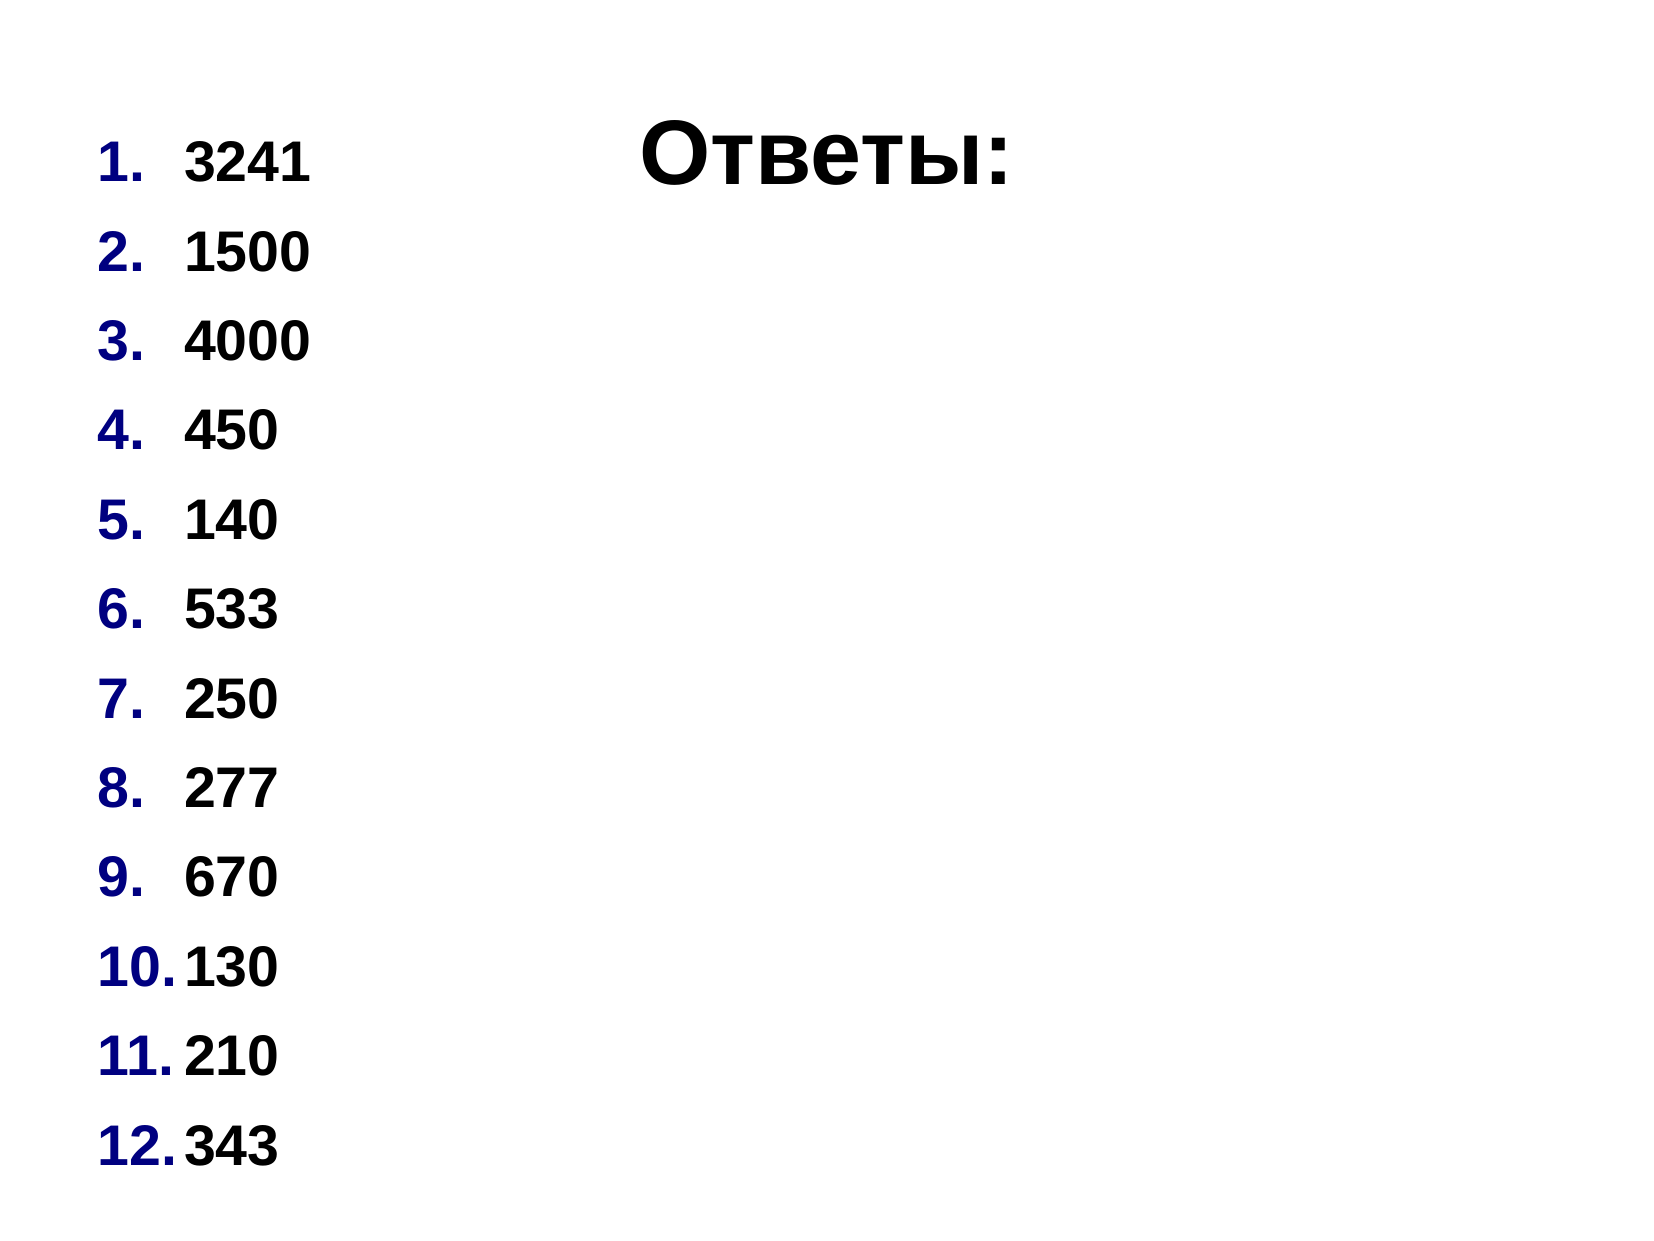

# Ответы:
3241
1500
4000
450
140
533
250
277
670
130
210
343